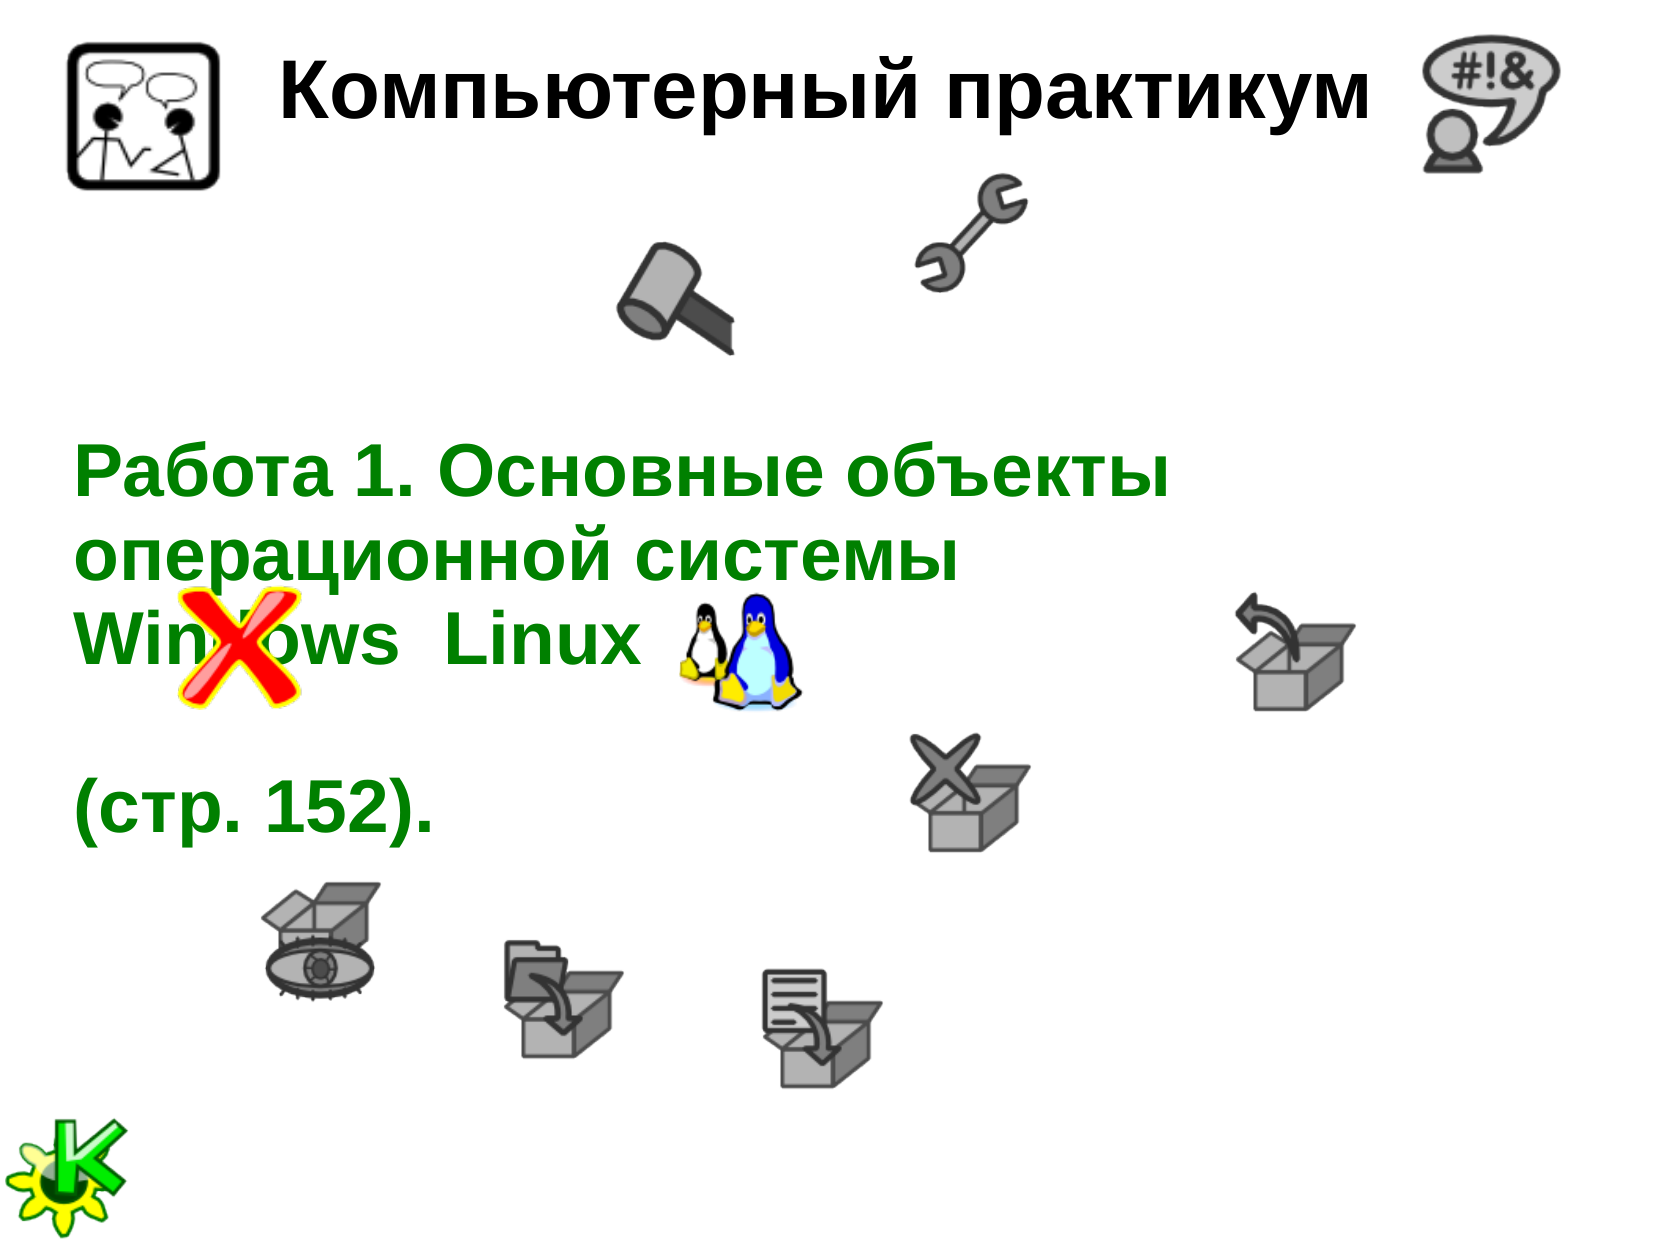

Компьютерный практикум
Работа 1. Основные объекты операционной системы
Windows Linux
(стр. 152).